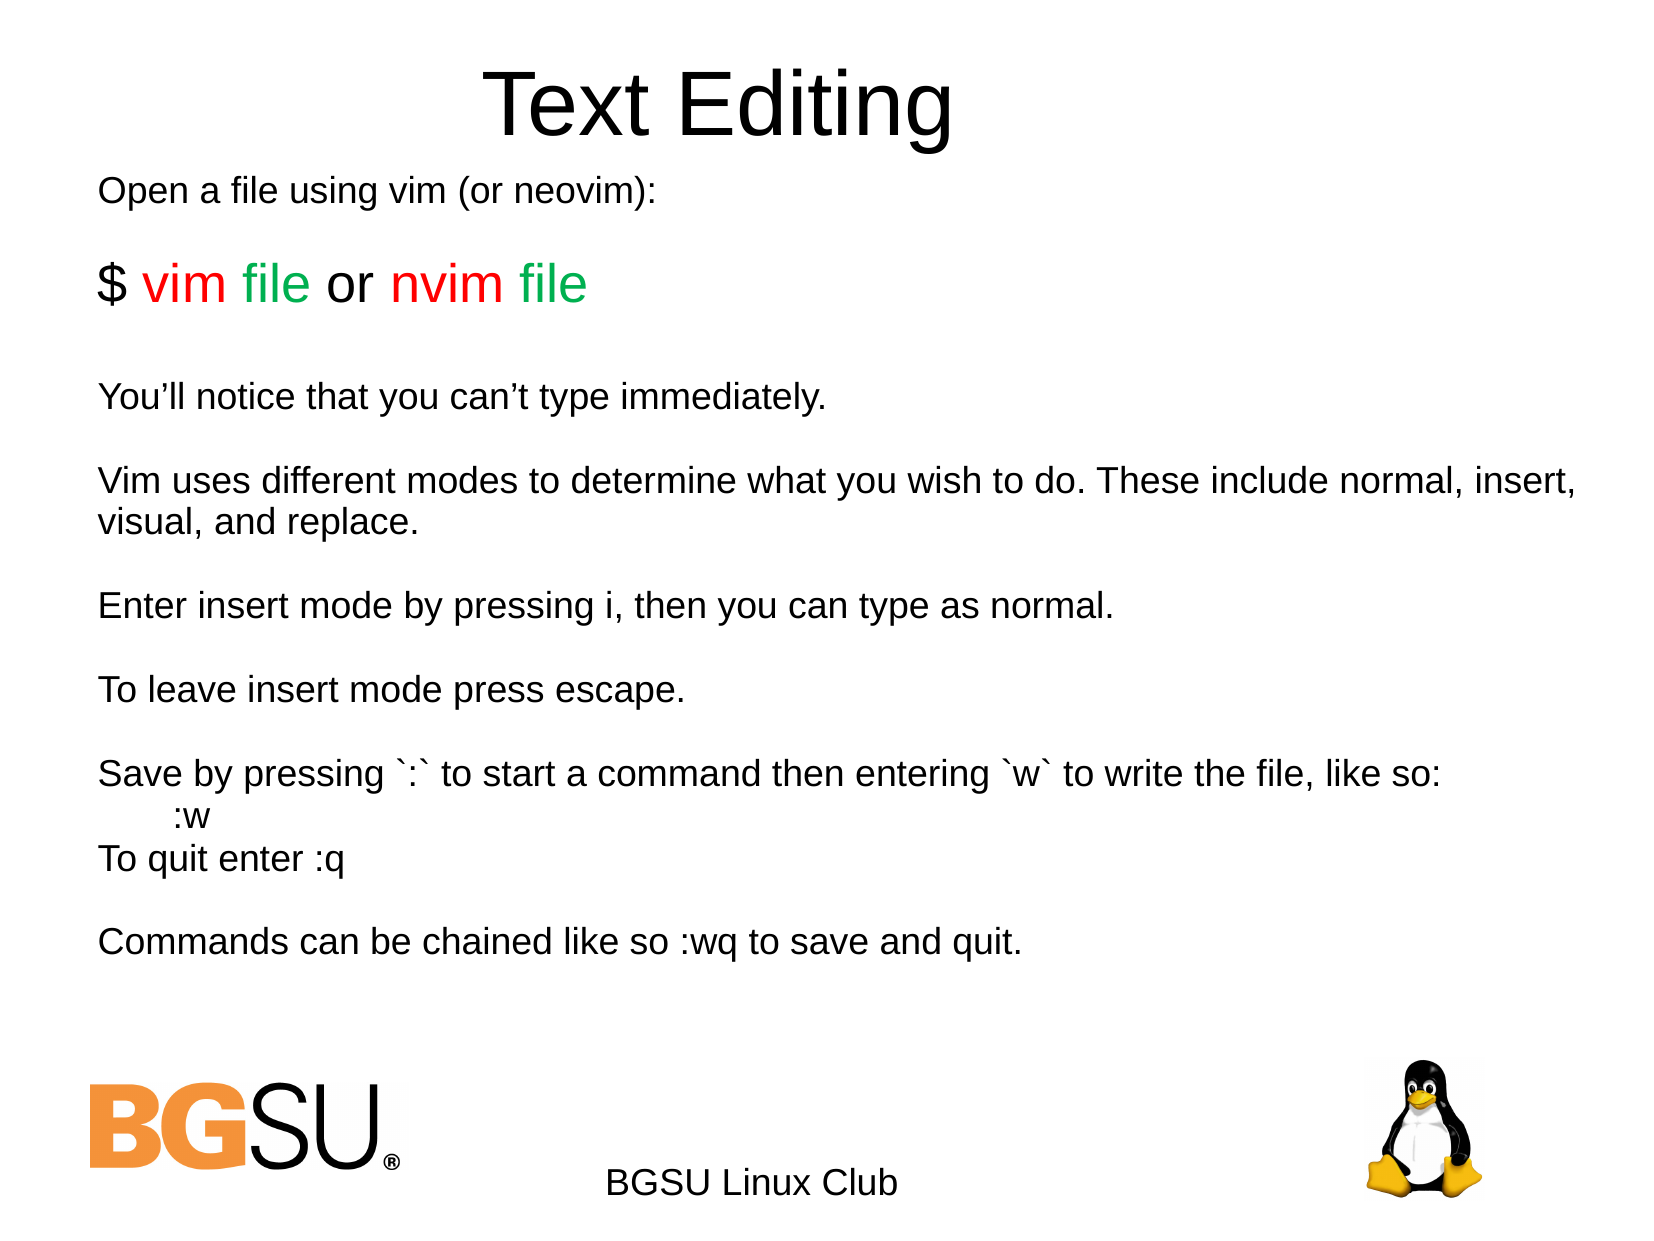

# Text Editing
Open a file using vim (or neovim):
$ vim file or nvim file
You’ll notice that you can’t type immediately.
Vim uses different modes to determine what you wish to do. These include normal, insert, visual, and replace.
Enter insert mode by pressing i, then you can type as normal.
To leave insert mode press escape.
Save by pressing `:` to start a command then entering `w` to write the file, like so:
	:w
To quit enter :q
Commands can be chained like so :wq to save and quit.
BGSU Linux Club